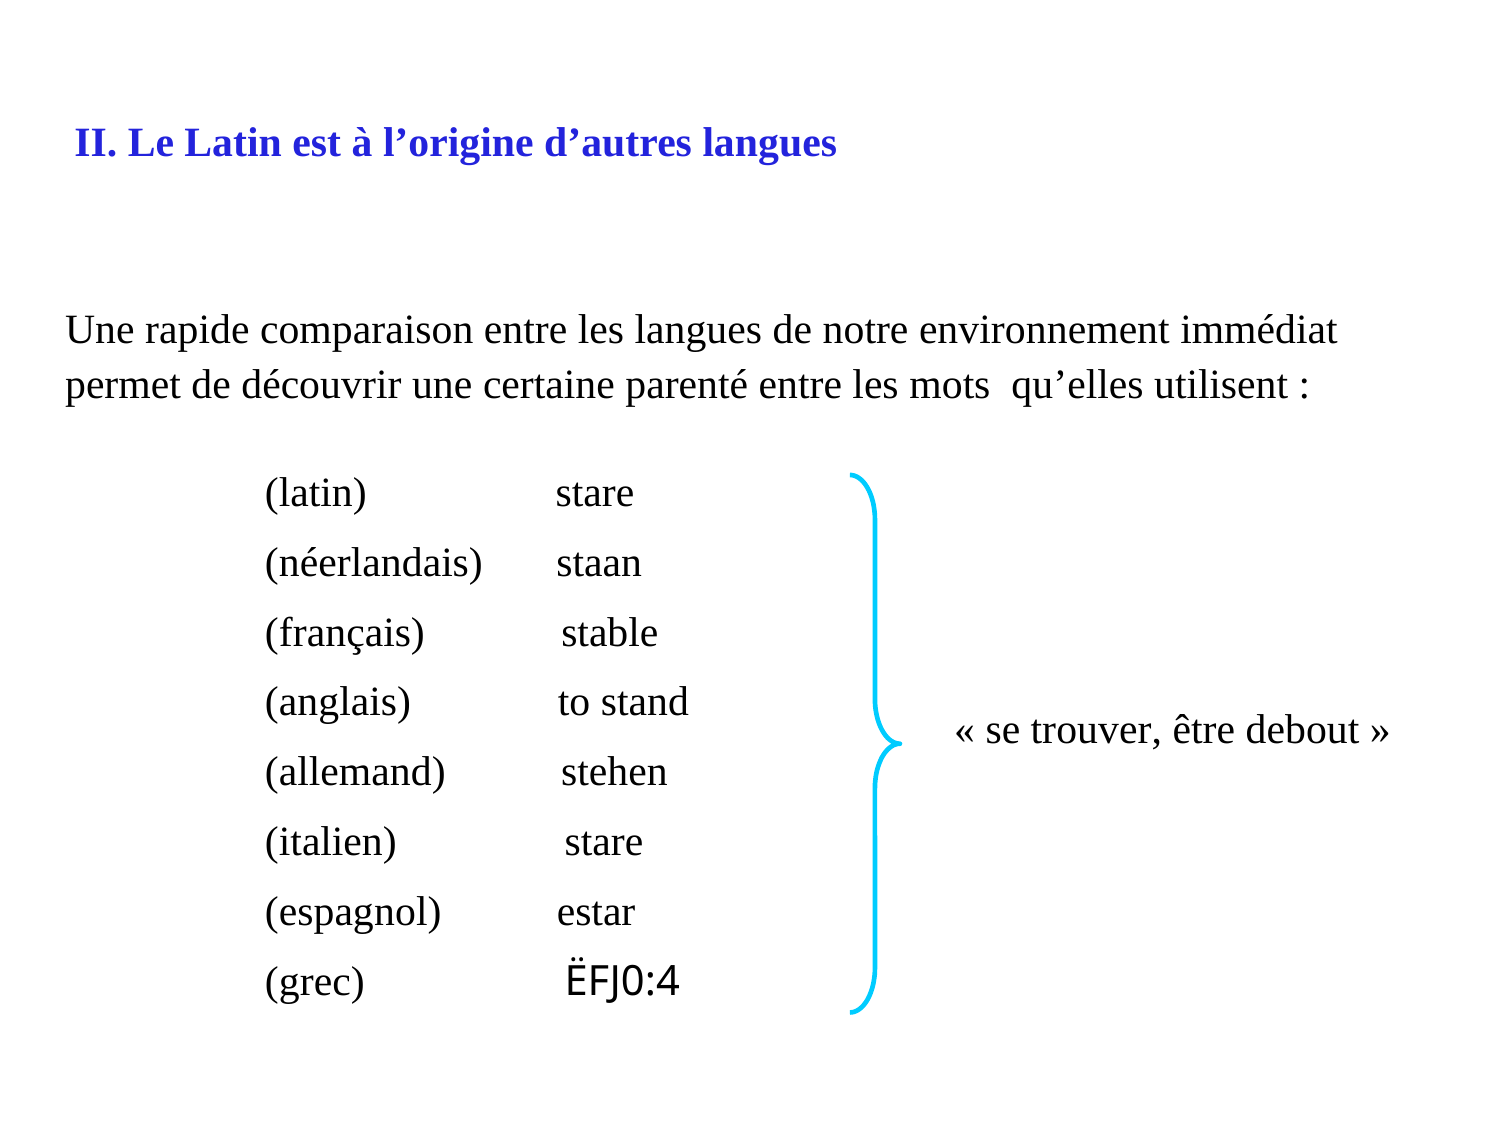

II. Le Latin est à l’origine d’autres langues
Une rapide comparaison entre les langues de notre environnement immédiat
permet de découvrir une certaine parenté entre les mots qu’elles utilisent :
(latin) stare
(néerlandais) staan
(français) stable
(anglais) to stand
(allemand) stehen
(italien) stare
(espagnol) estar
(grec) ËFJ0:4
« se trouver, être debout »